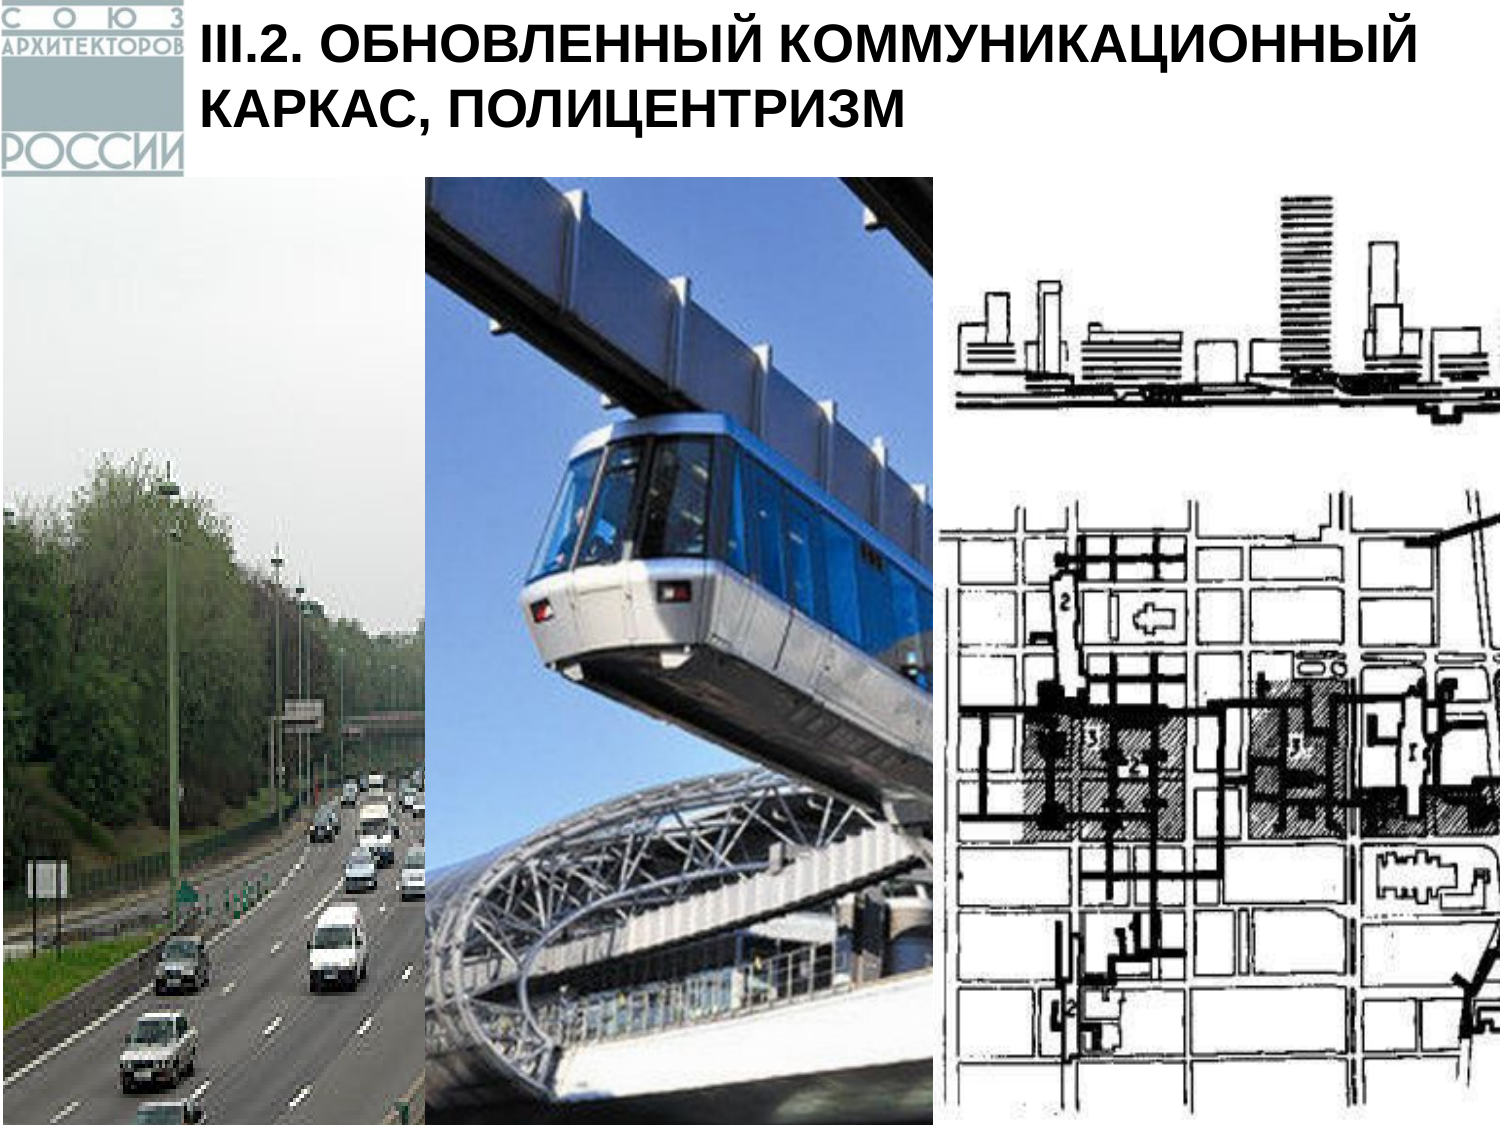

III.2. ОБНОВЛЕННЫЙ КОММУНИКАЦИОННЫЙ КАРКАС, ПОЛИЦЕНТРИЗМ
Екатеринбург,
2016